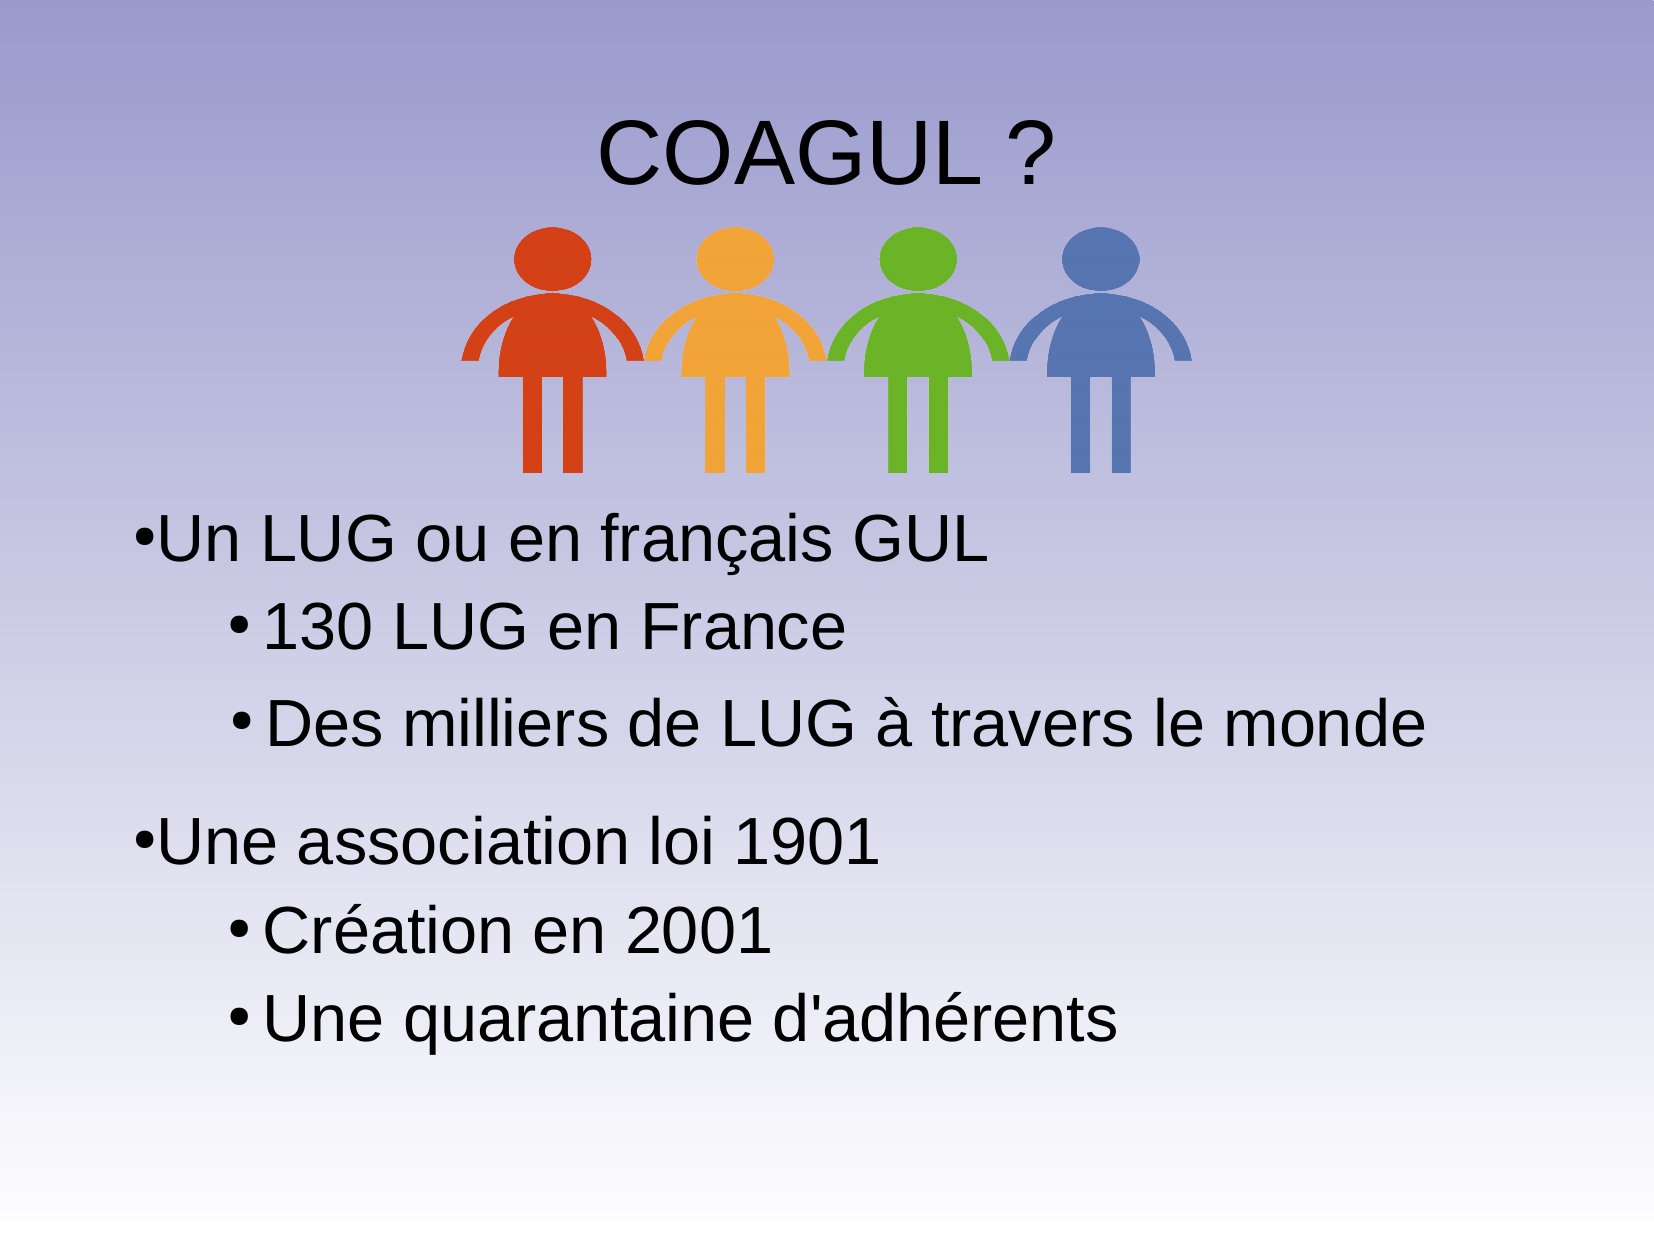

# COAGUL ?
Un LUG ou en français GUL
130 LUG en France
Des milliers de LUG à travers le monde
Une association loi 1901
Création en 2001
Une quarantaine d'adhérents